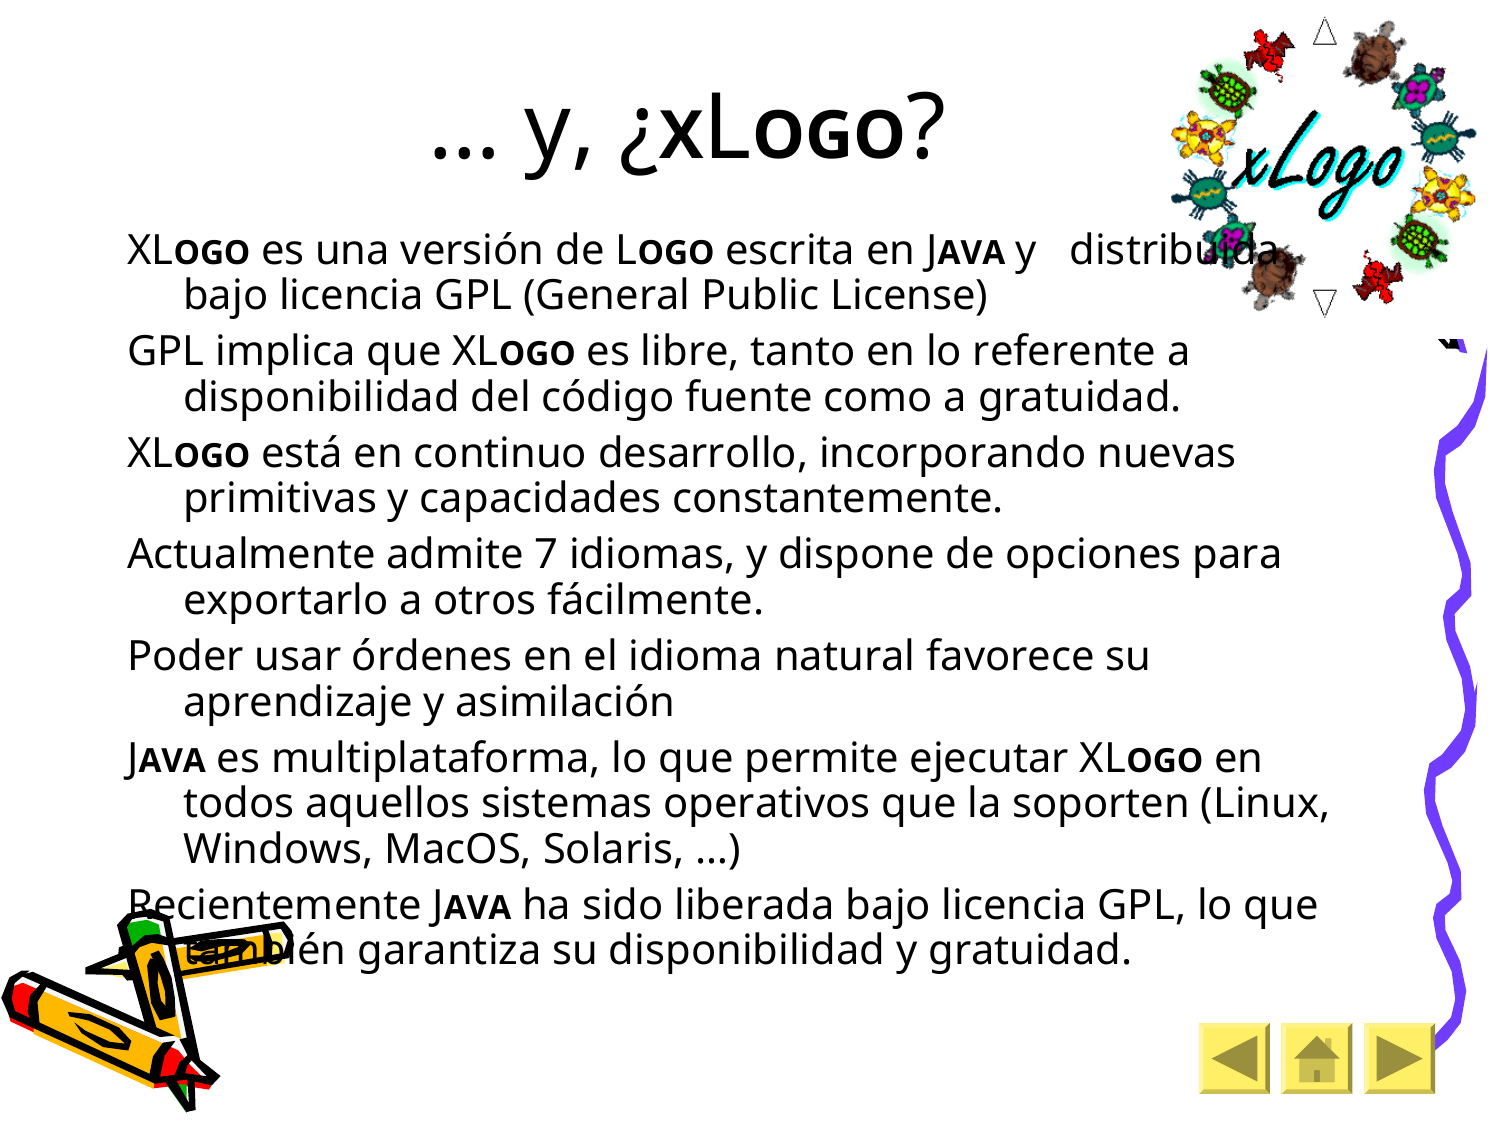

# … y, ¿XLOGO?
XLOGO es una versión de LOGO escrita en JAVA y distribuida bajo licencia GPL (General Public License)
GPL implica que XLOGO es libre, tanto en lo referente a disponibilidad del código fuente como a gratuidad.
XLOGO está en continuo desarrollo, incorporando nuevas primitivas y capacidades constantemente.
Actualmente admite 7 idiomas, y dispone de opciones para exportarlo a otros fácilmente.
Poder usar órdenes en el idioma natural favorece su aprendizaje y asimilación
JAVA es multiplataforma, lo que permite ejecutar XLOGO en todos aquellos sistemas operativos que la soporten (Linux, Windows, MacOS, Solaris, …)
Recientemente JAVA ha sido liberada bajo licencia GPL, lo que también garantiza su disponibilidad y gratuidad.